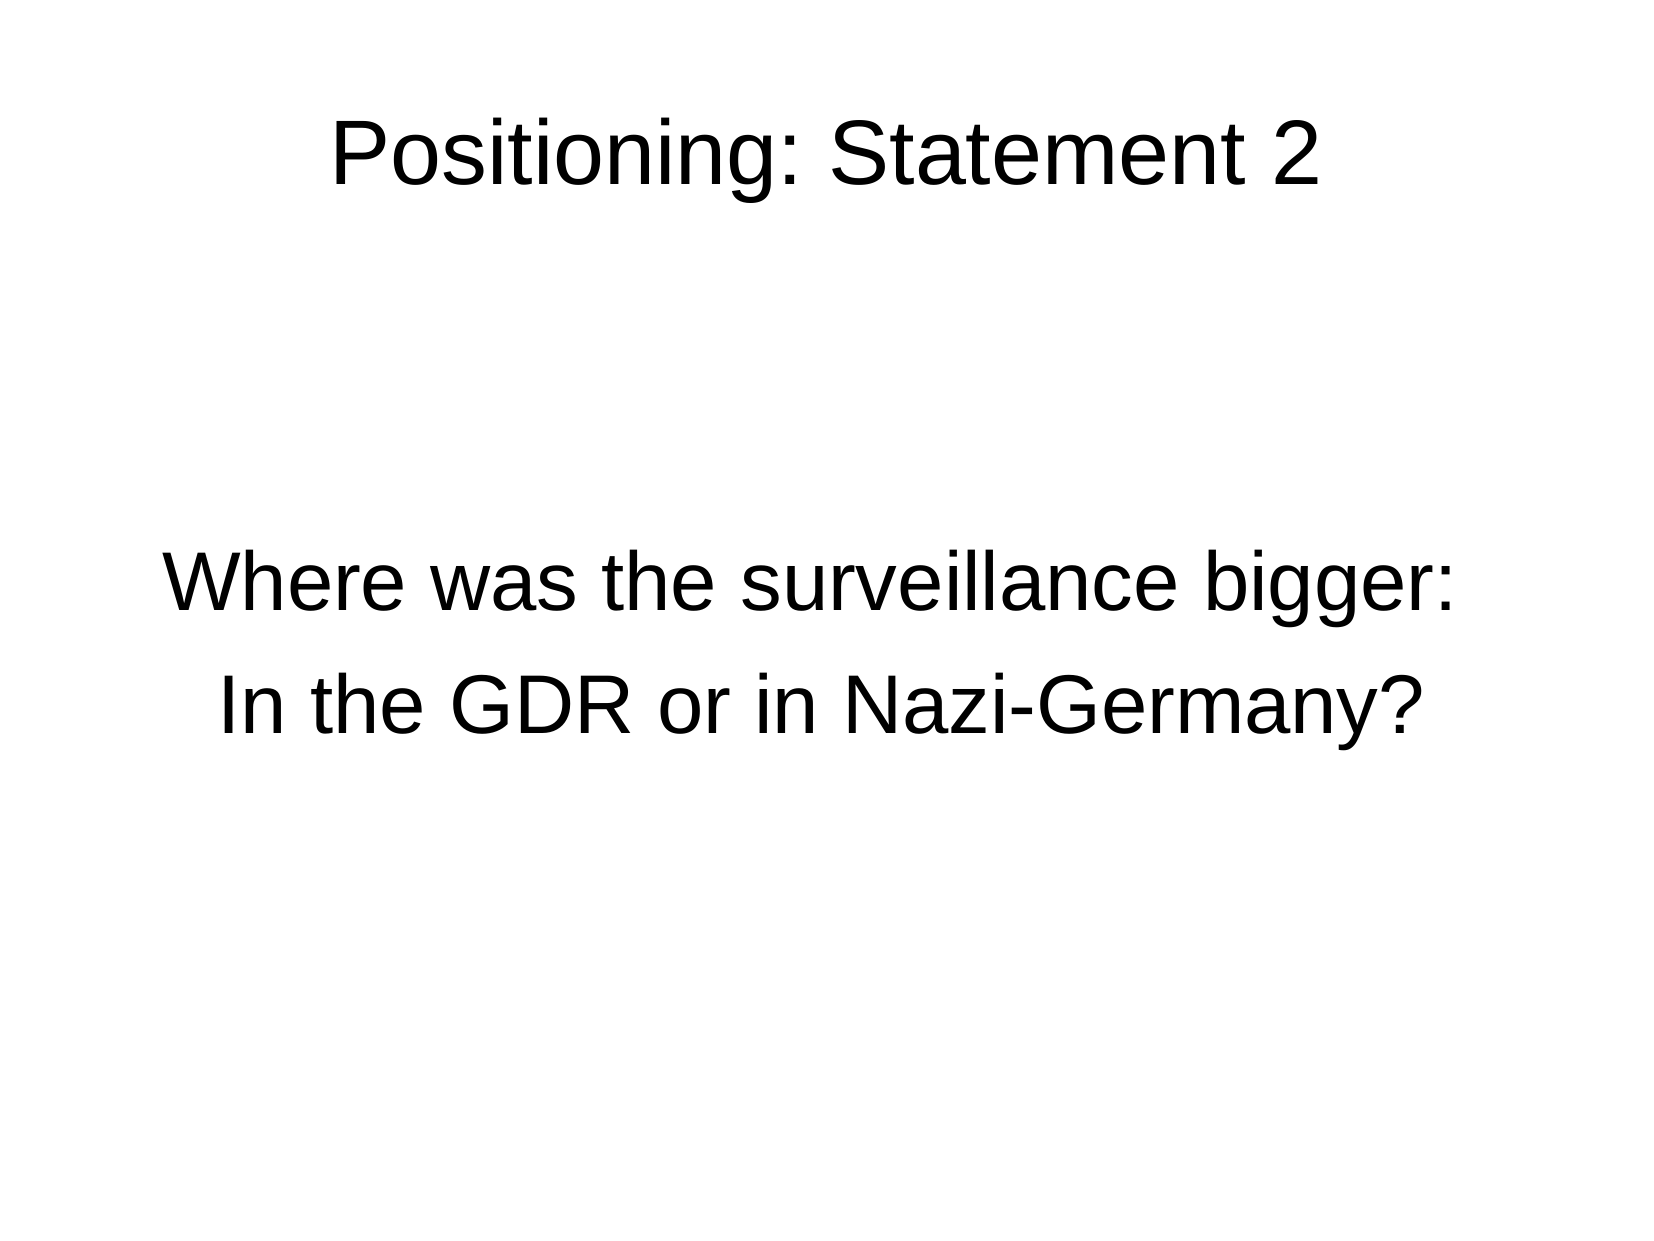

# Positioning: Statement 2
Where was the surveillance bigger:
 In the GDR or in Nazi-Germany?